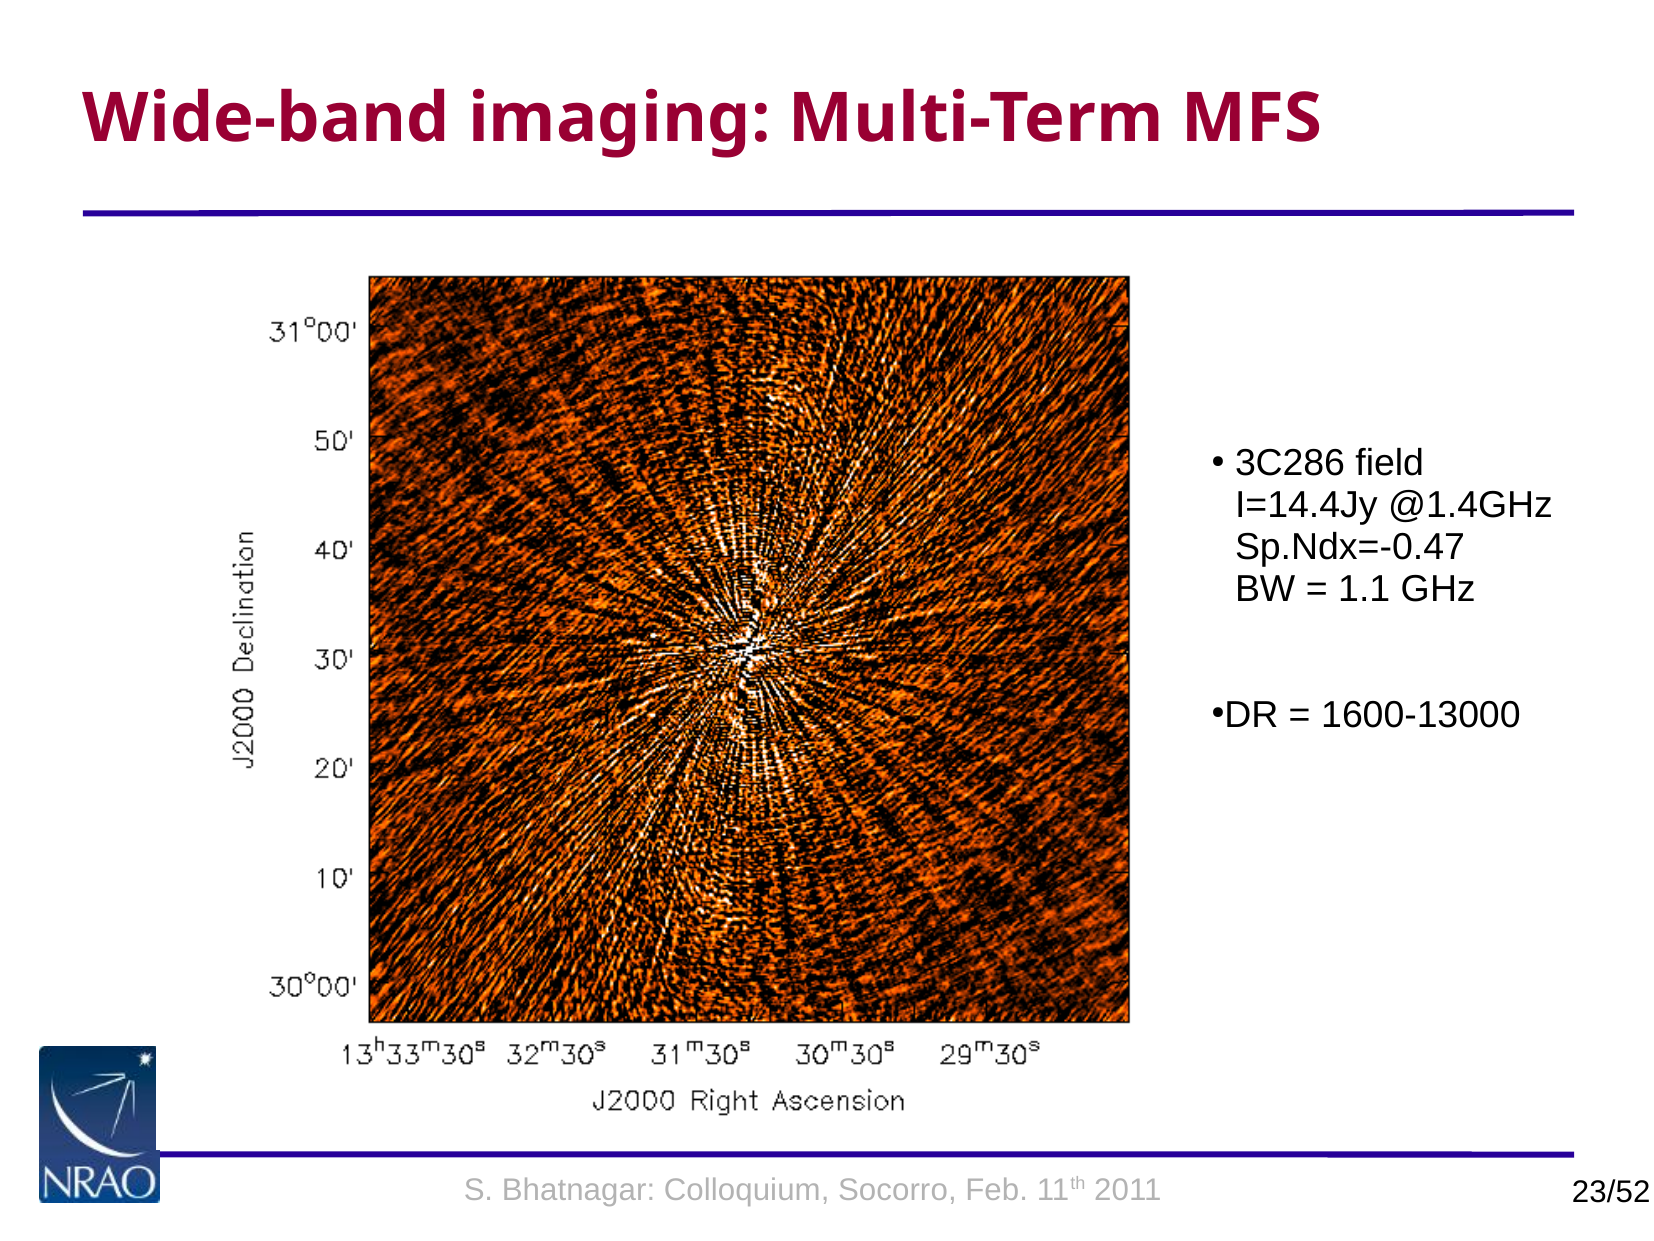

# Wide-band imaging: Multi-Term MFS
 3C286 field
 I=14.4Jy @1.4GHz
 Sp.Ndx=-0.47
 BW = 1.1 GHz
DR = 1600-13000